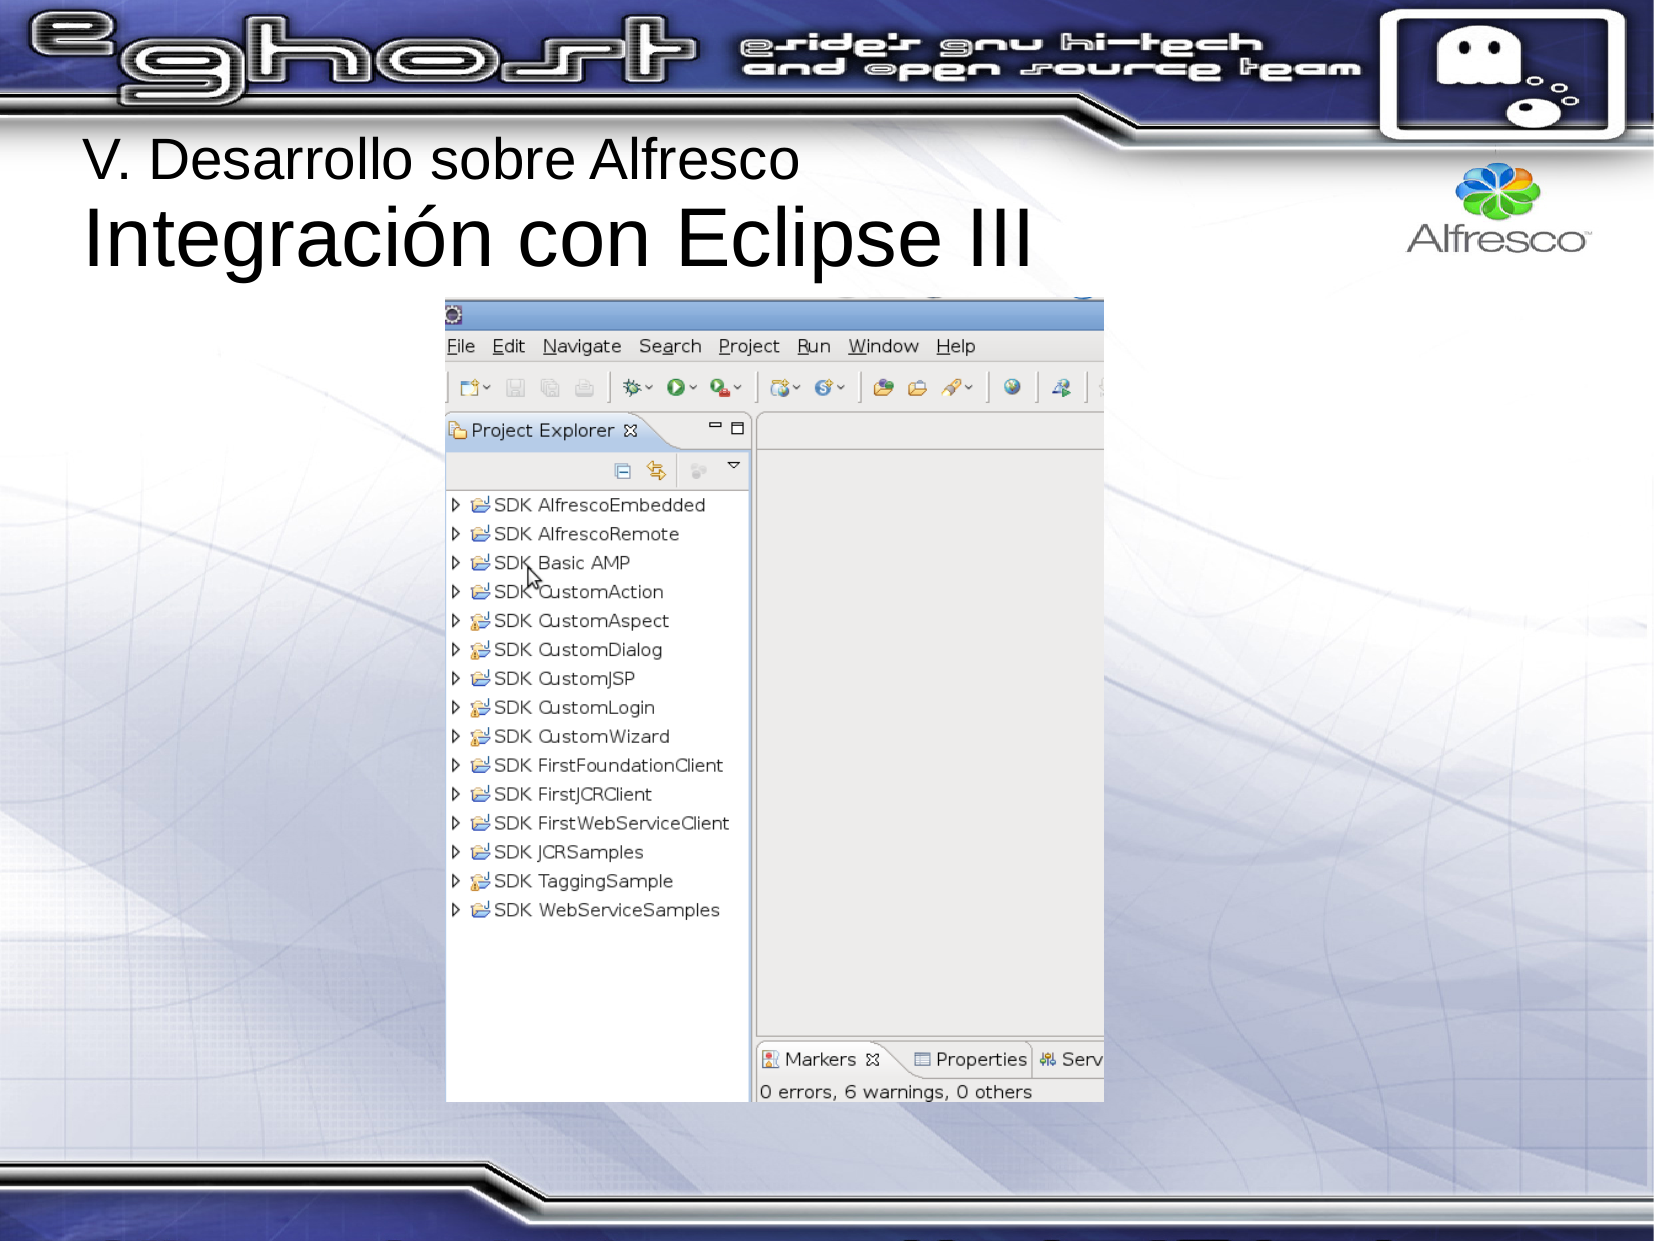

# V. Desarrollo sobre Alfresco Integración con Eclipse III